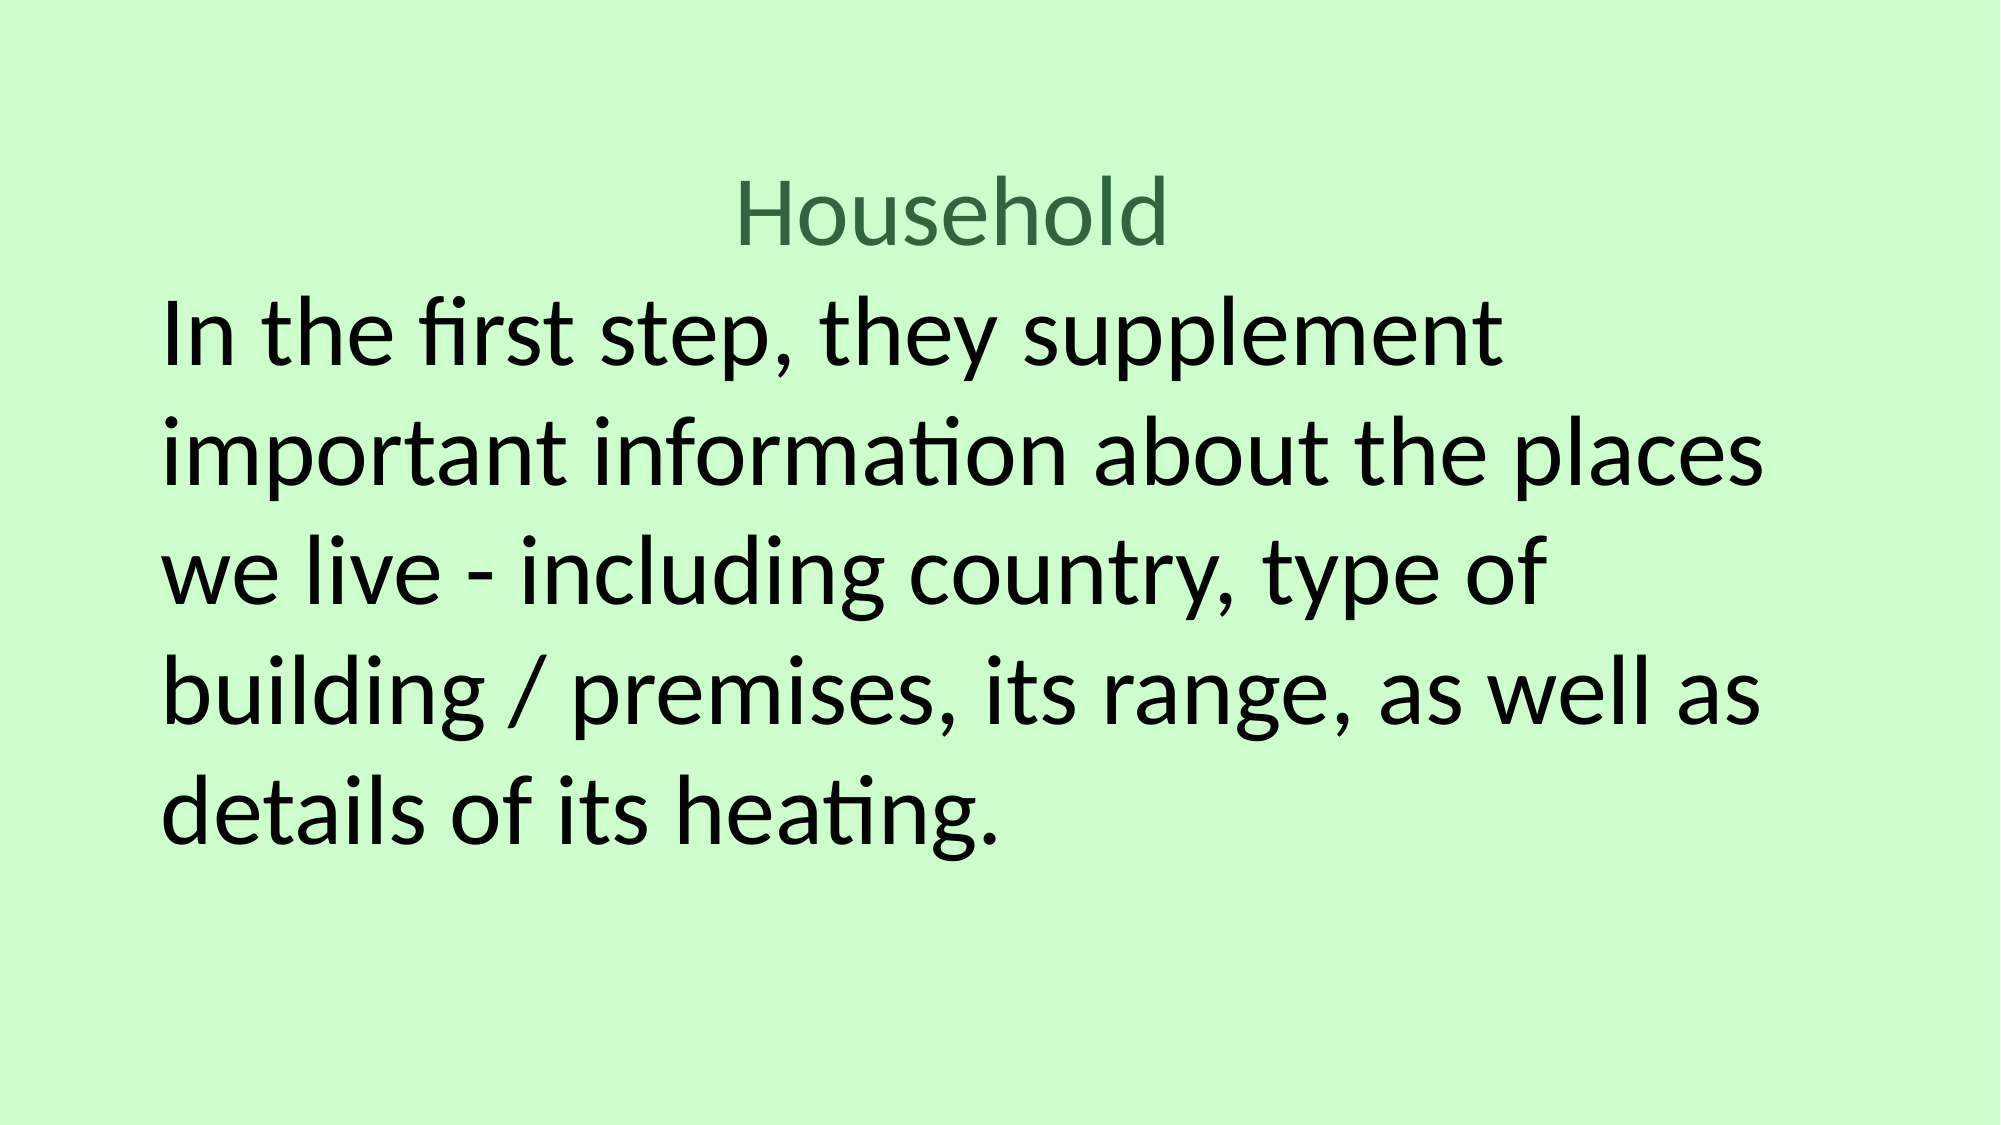

Household
In the first step, they supplement important information about the places we live - including country, type of building / premises, its range, as well as details of its heating.